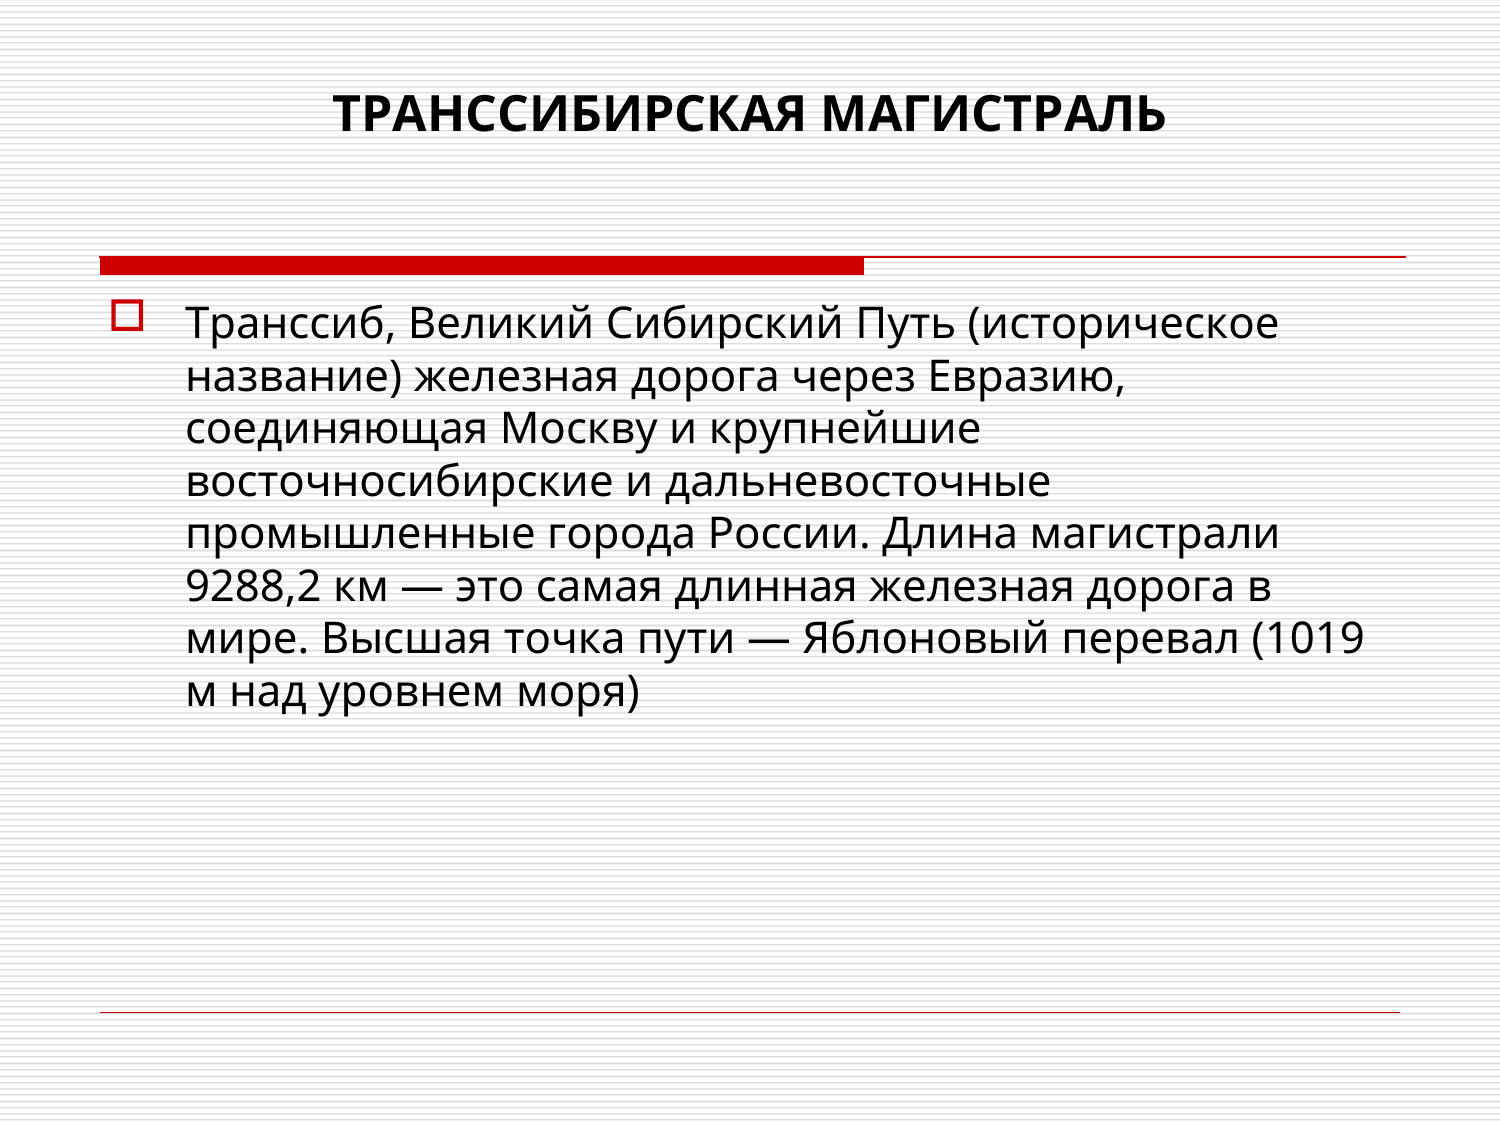

# ТРАНССИБИРСКАЯ МАГИСТРАЛЬ
Транссиб, Великий Сибирский Путь (историческое название) железная дорога через Евразию, соединяющая Москву и крупнейшие восточносибирские и дальневосточные промышленные города России. Длина магистрали 9288,2 км — это самая длинная железная дорога в мире. Высшая точка пути — Яблоновый перевал (1019 м над уровнем моря)